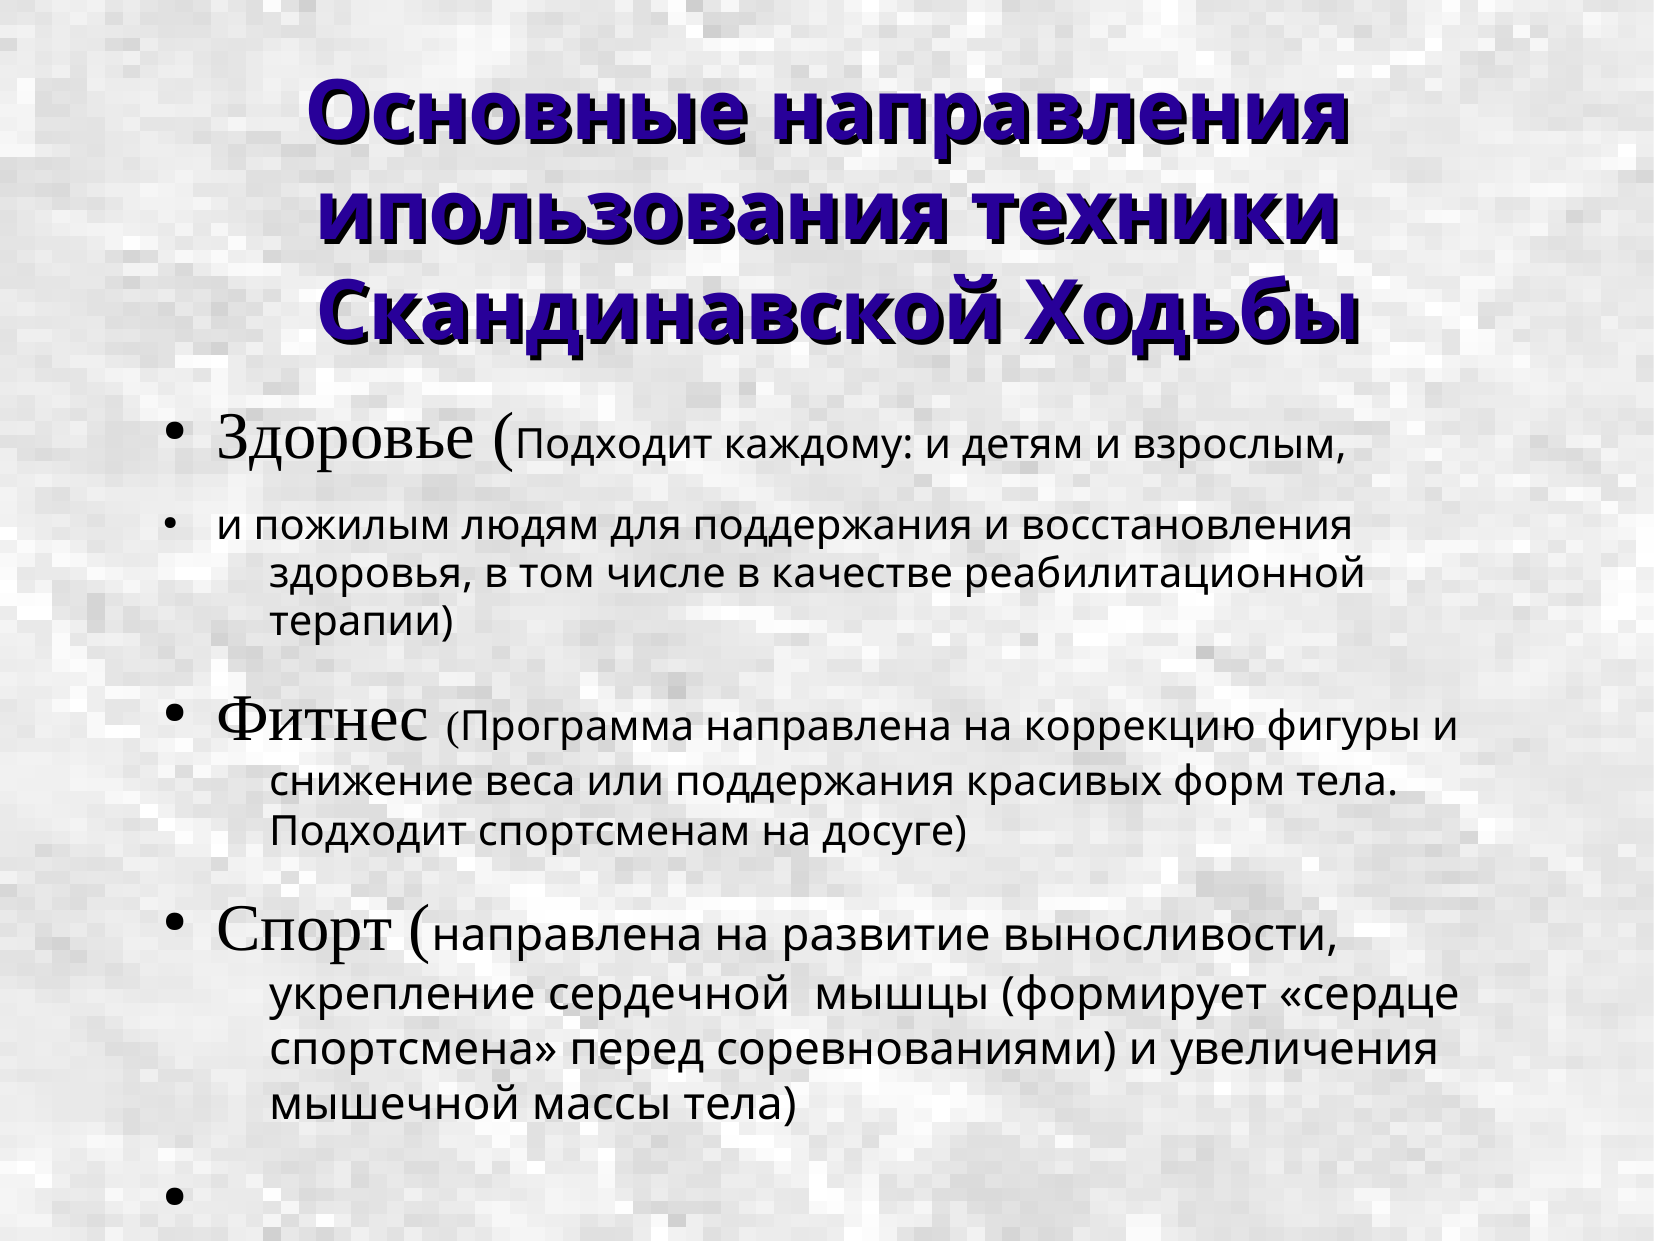

# Основные направления ипользования техники Скандинавской Ходьбы
Здоровье (Подходит каждому: и детям и взрослым,
и пожилым людям для поддержания и восстановления здоровья, в том числе в качестве реабилитационной терапии)
Фитнес (Программа направлена на коррекцию фигуры и снижение веса или поддержания красивых форм тела. Подходит спортсменам на досуге)
Спорт (направлена на развитие выносливости, укрепление сердечной мышцы (формирует «сердце спортсмена» перед соревнованиями) и увеличения мышечной массы тела)